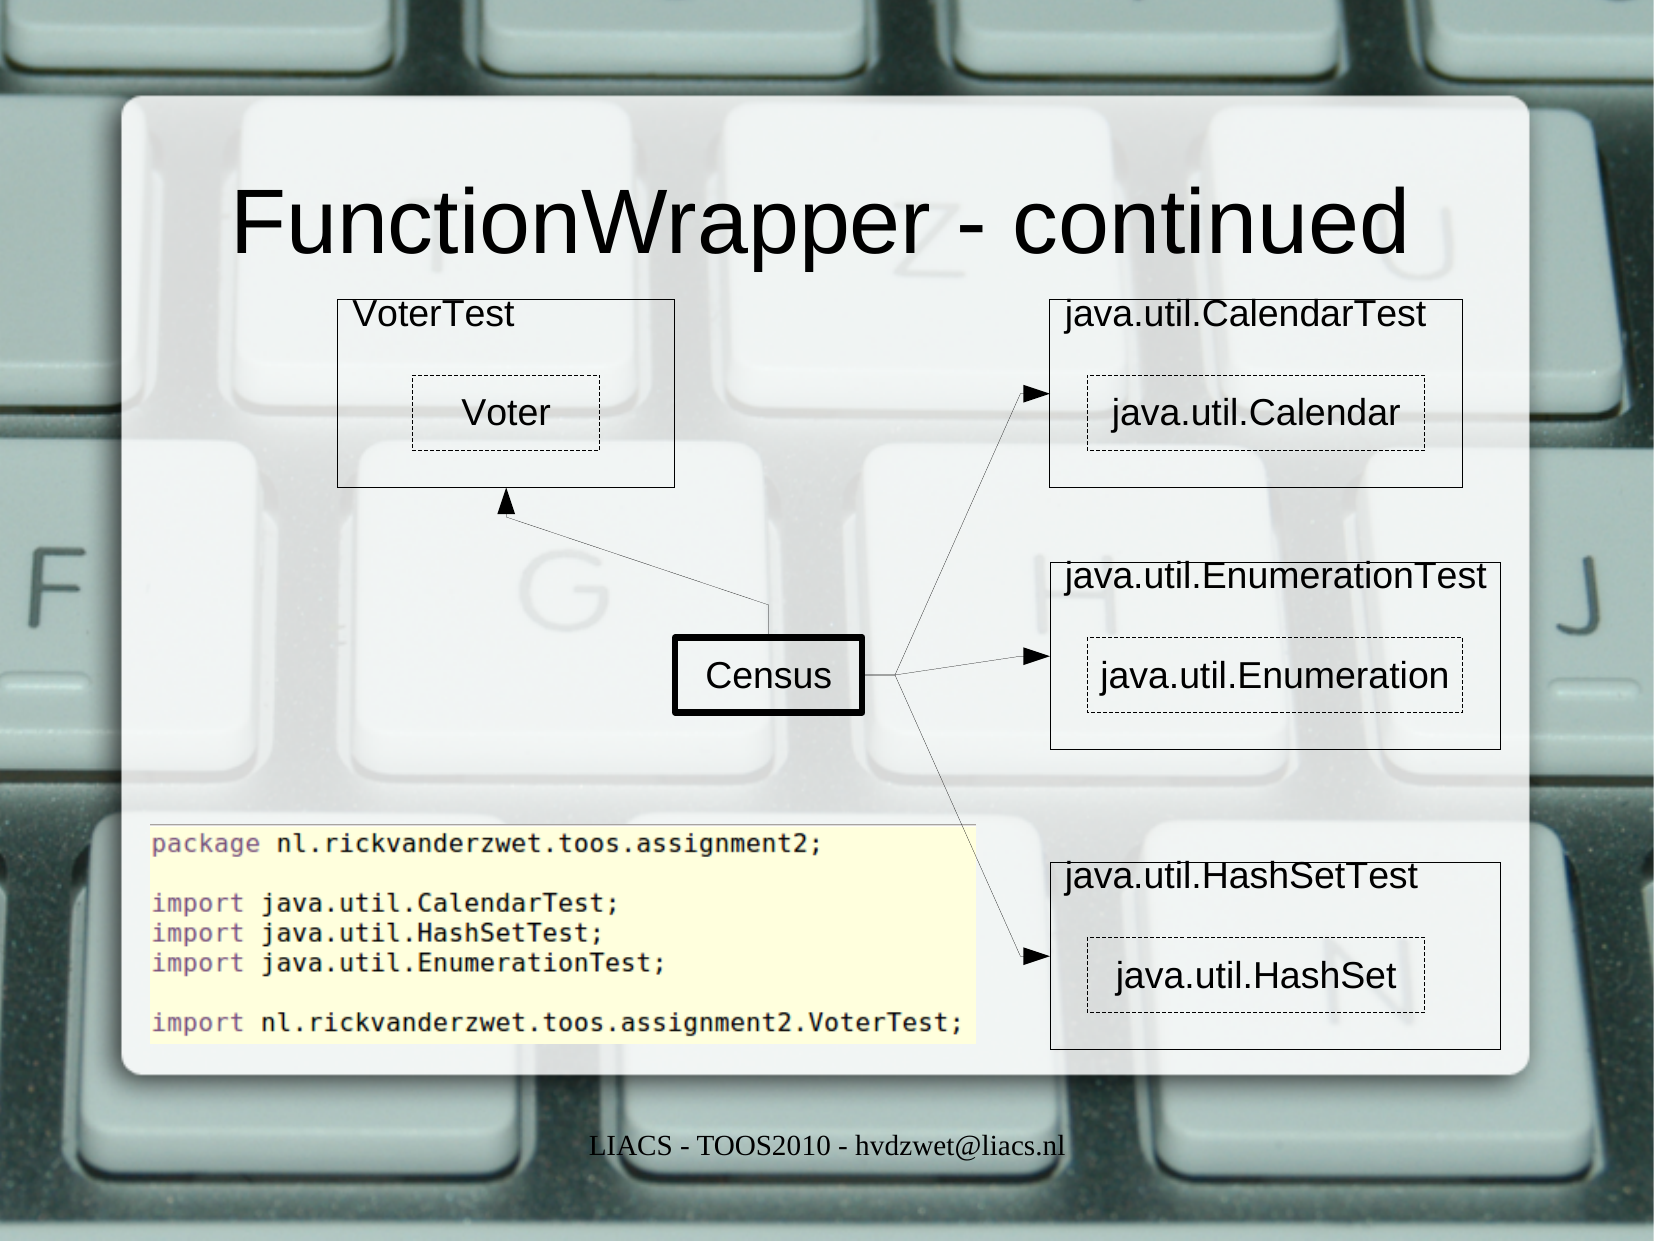

# FunctionWrapper - continued
VoterTest
java.util.CalendarTest
Voter
java.util.Calendar
java.util.EnumerationTest
Census
java.util.Enumeration
java.util.HashSetTest
java.util.HashSet
LIACS - TOOS2010 - hvdzwet@liacs.nl